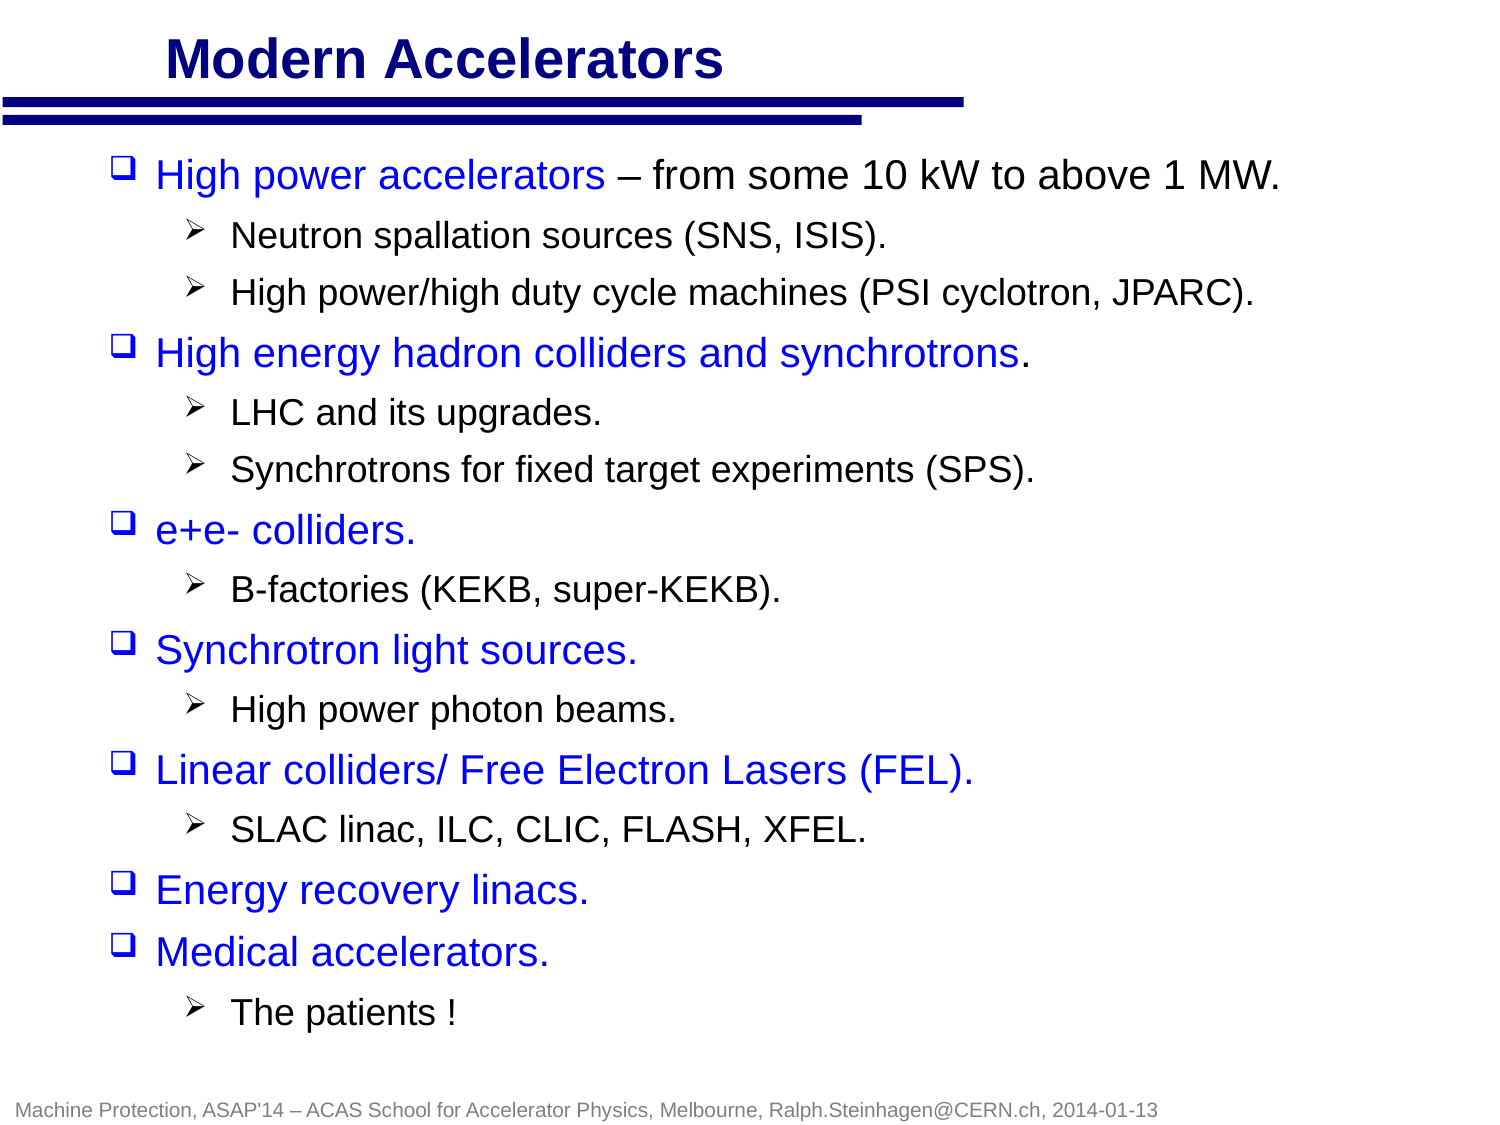

# Modern Accelerators
High power accelerators – from some 10 kW to above 1 MW.
Neutron spallation sources (SNS, ISIS).
High power/high duty cycle machines (PSI cyclotron, JPARC).
High energy hadron colliders and synchrotrons.
LHC and its upgrades.
Synchrotrons for fixed target experiments (SPS).
e+e- colliders.
B-factories (KEKB, super-KEKB).
Synchrotron light sources.
High power photon beams.
Linear colliders/ Free Electron Lasers (FEL).
SLAC linac, ILC, CLIC, FLASH, XFEL.
Energy recovery linacs.
Medical accelerators.
The patients !